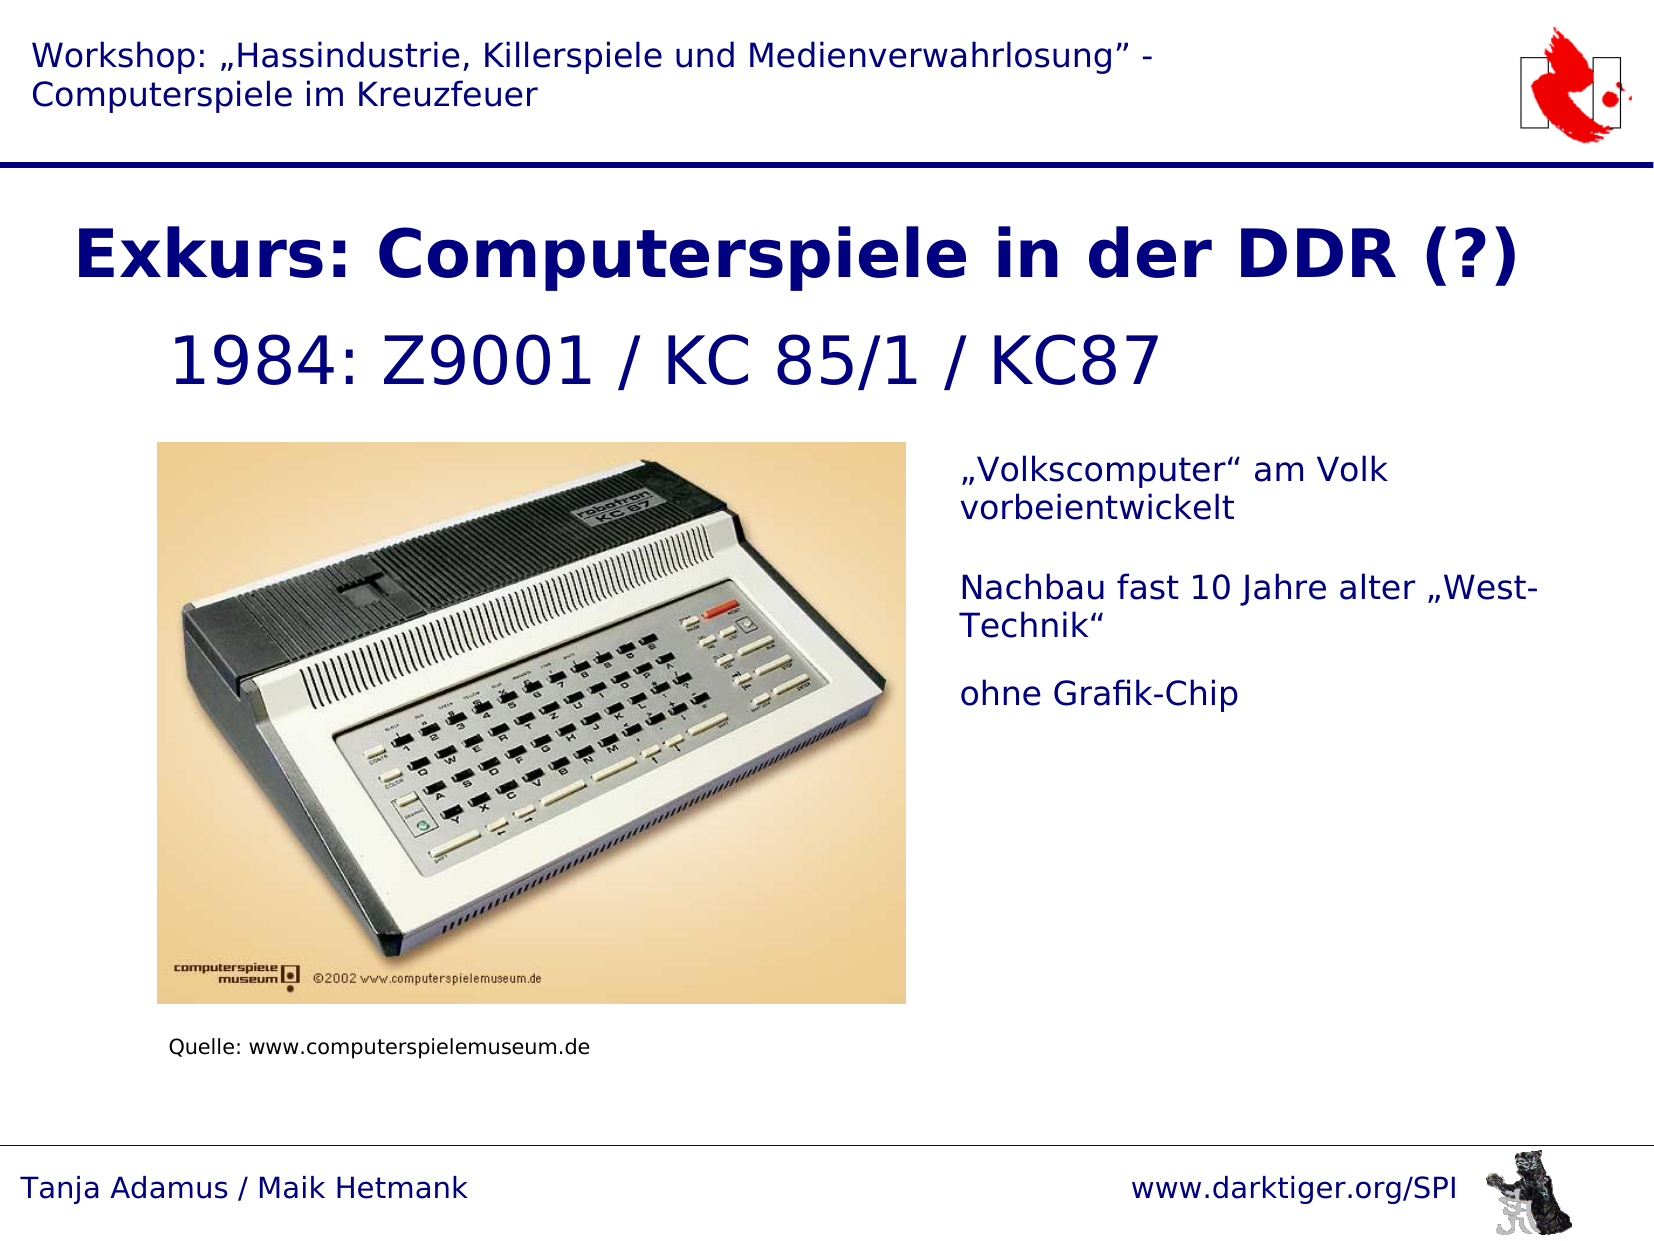

Workshop: „Hassindustrie, Killerspiele und Medienverwahrlosung” - Computerspiele im Kreuzfeuer
Exkurs: Computerspiele in der DDR (?)
1984: Z9001 / KC 85/1 / KC87
„Volkscomputer“ am Volk vorbeientwickelt
Nachbau fast 10 Jahre alter „West-Technik“
ohne Grafik-Chip
Quelle: www.computerspielemuseum.de